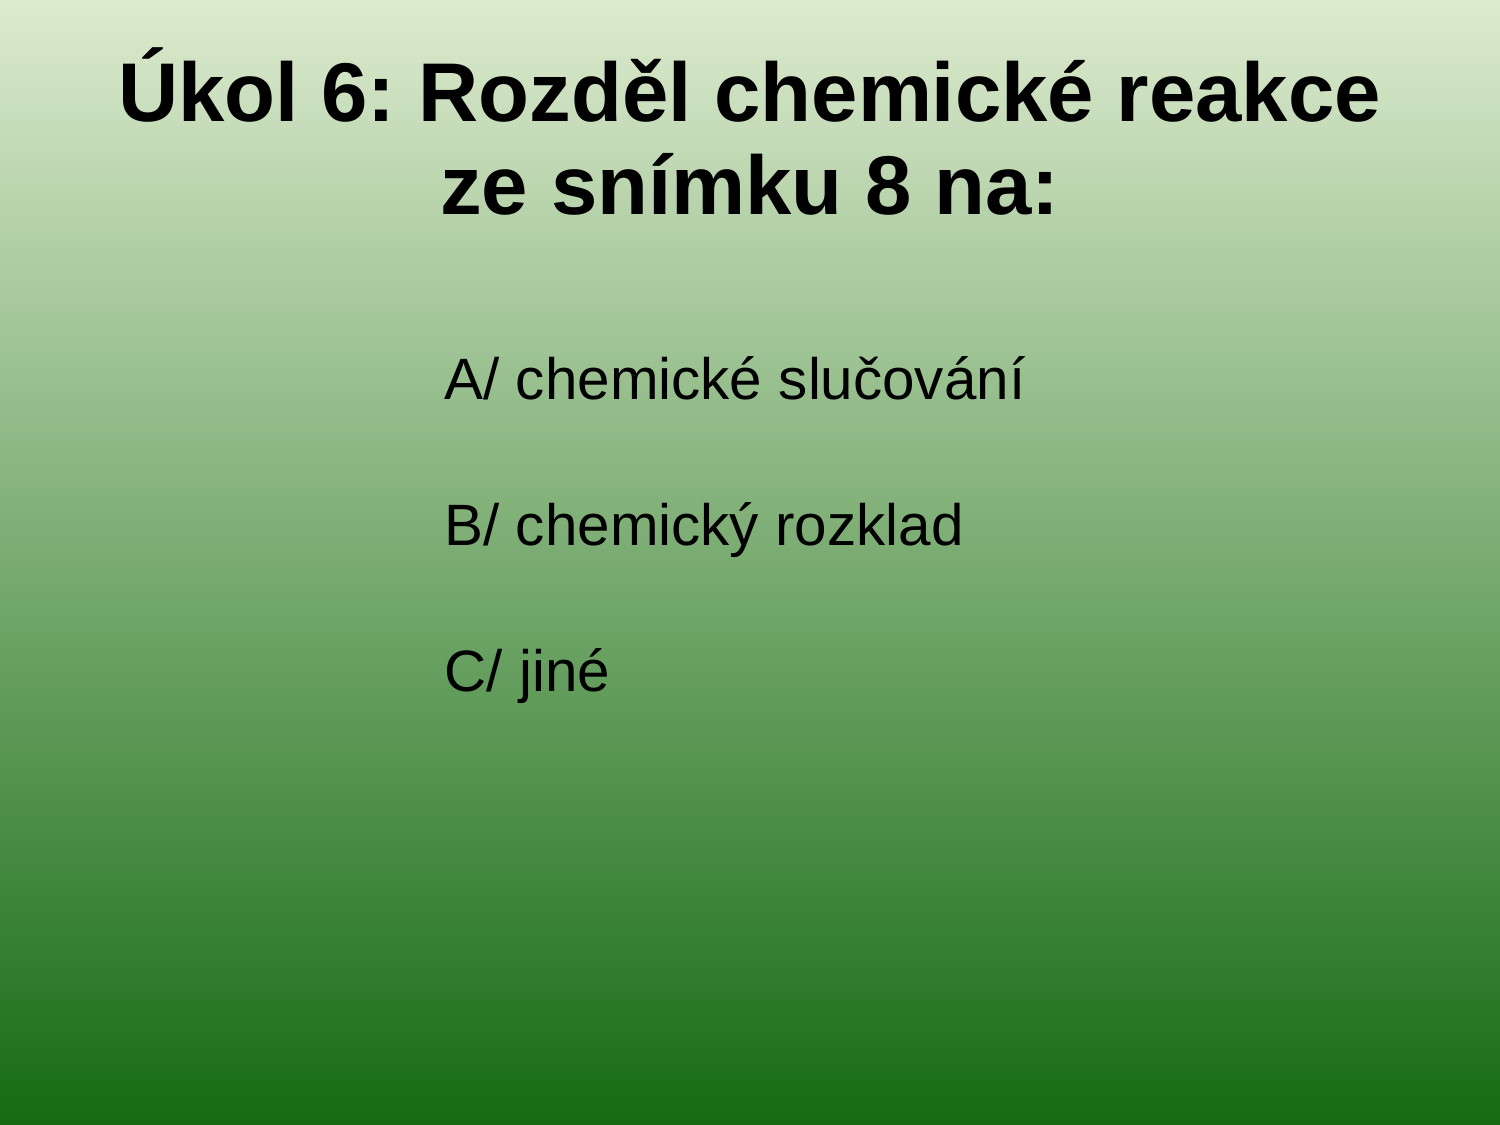

# Úkol 6: Rozděl chemické reakce ze snímku 8 na:
A/ chemické slučování
B/ chemický rozklad
C/ jiné